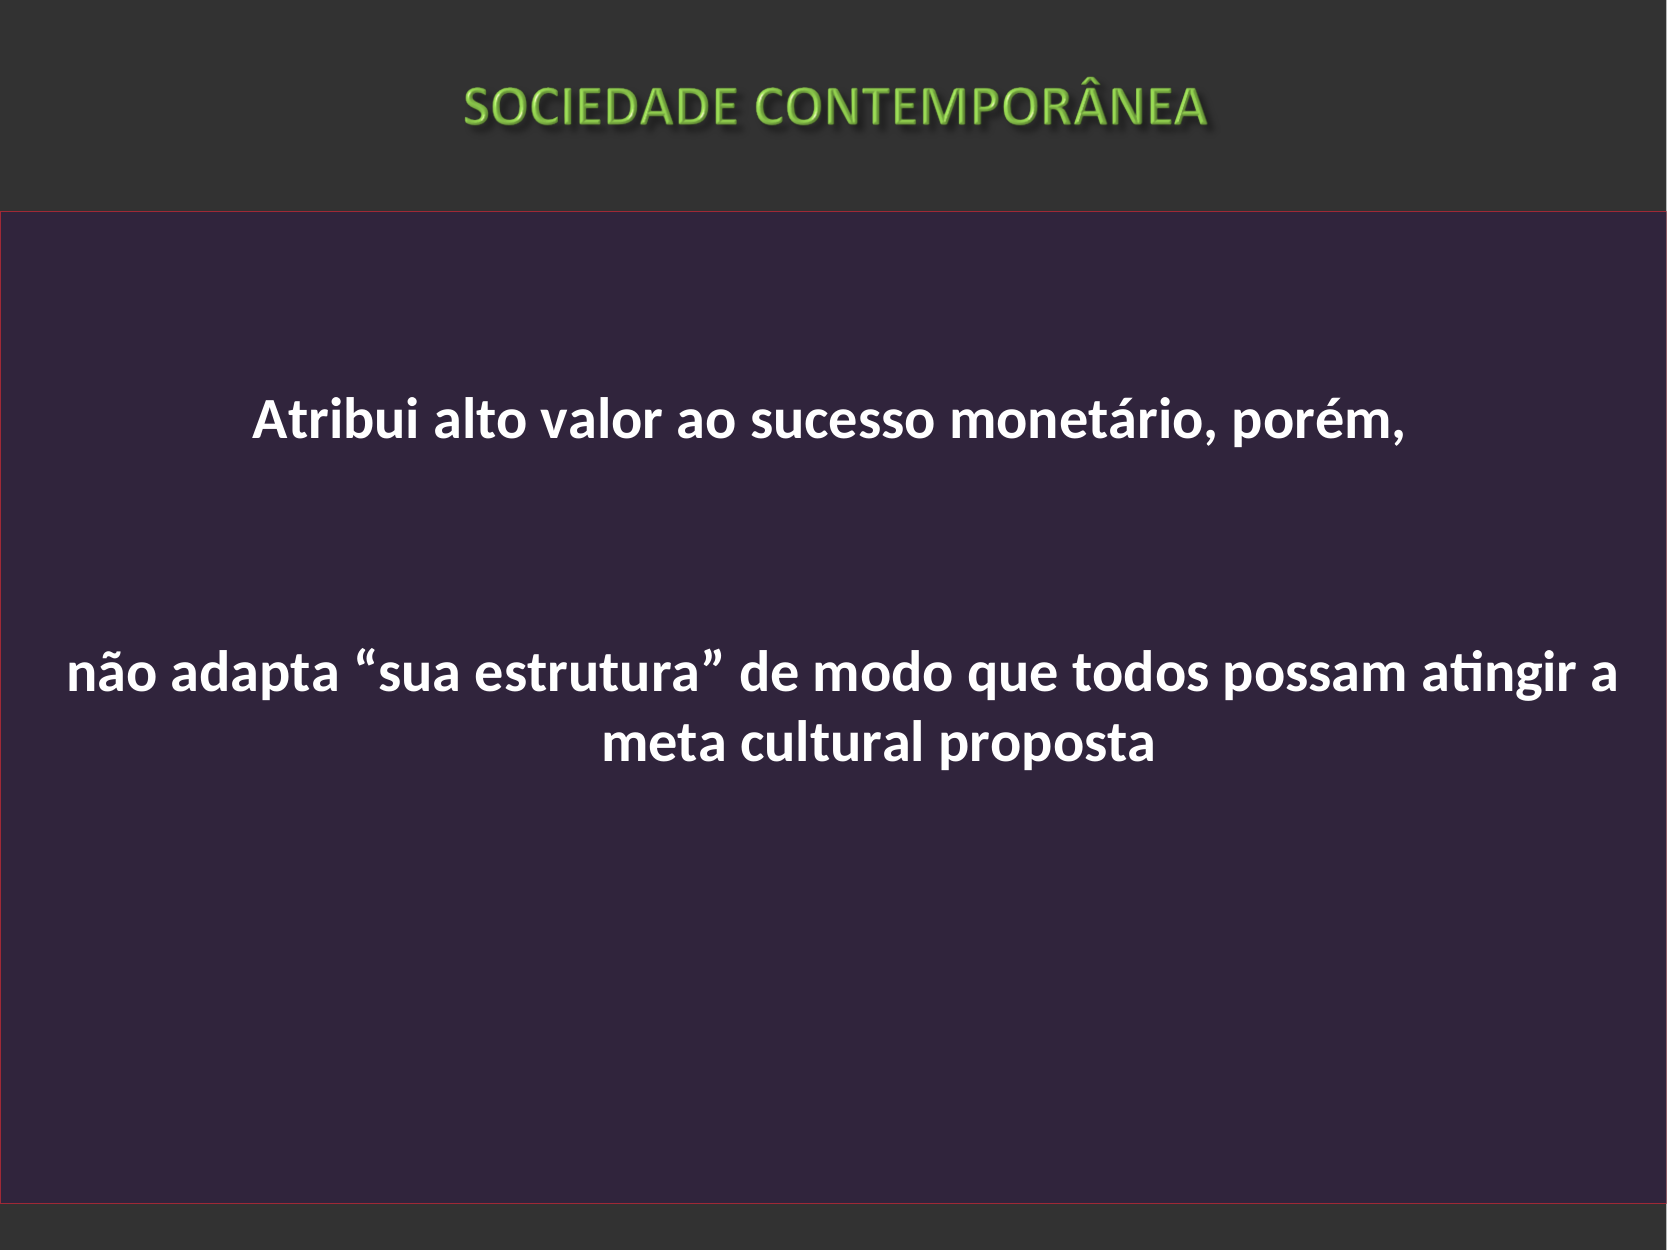

# Atribui alto valor ao sucesso monetário, porém,
 não adapta “sua estrutura” de modo que todos possam atingir a meta cultural proposta